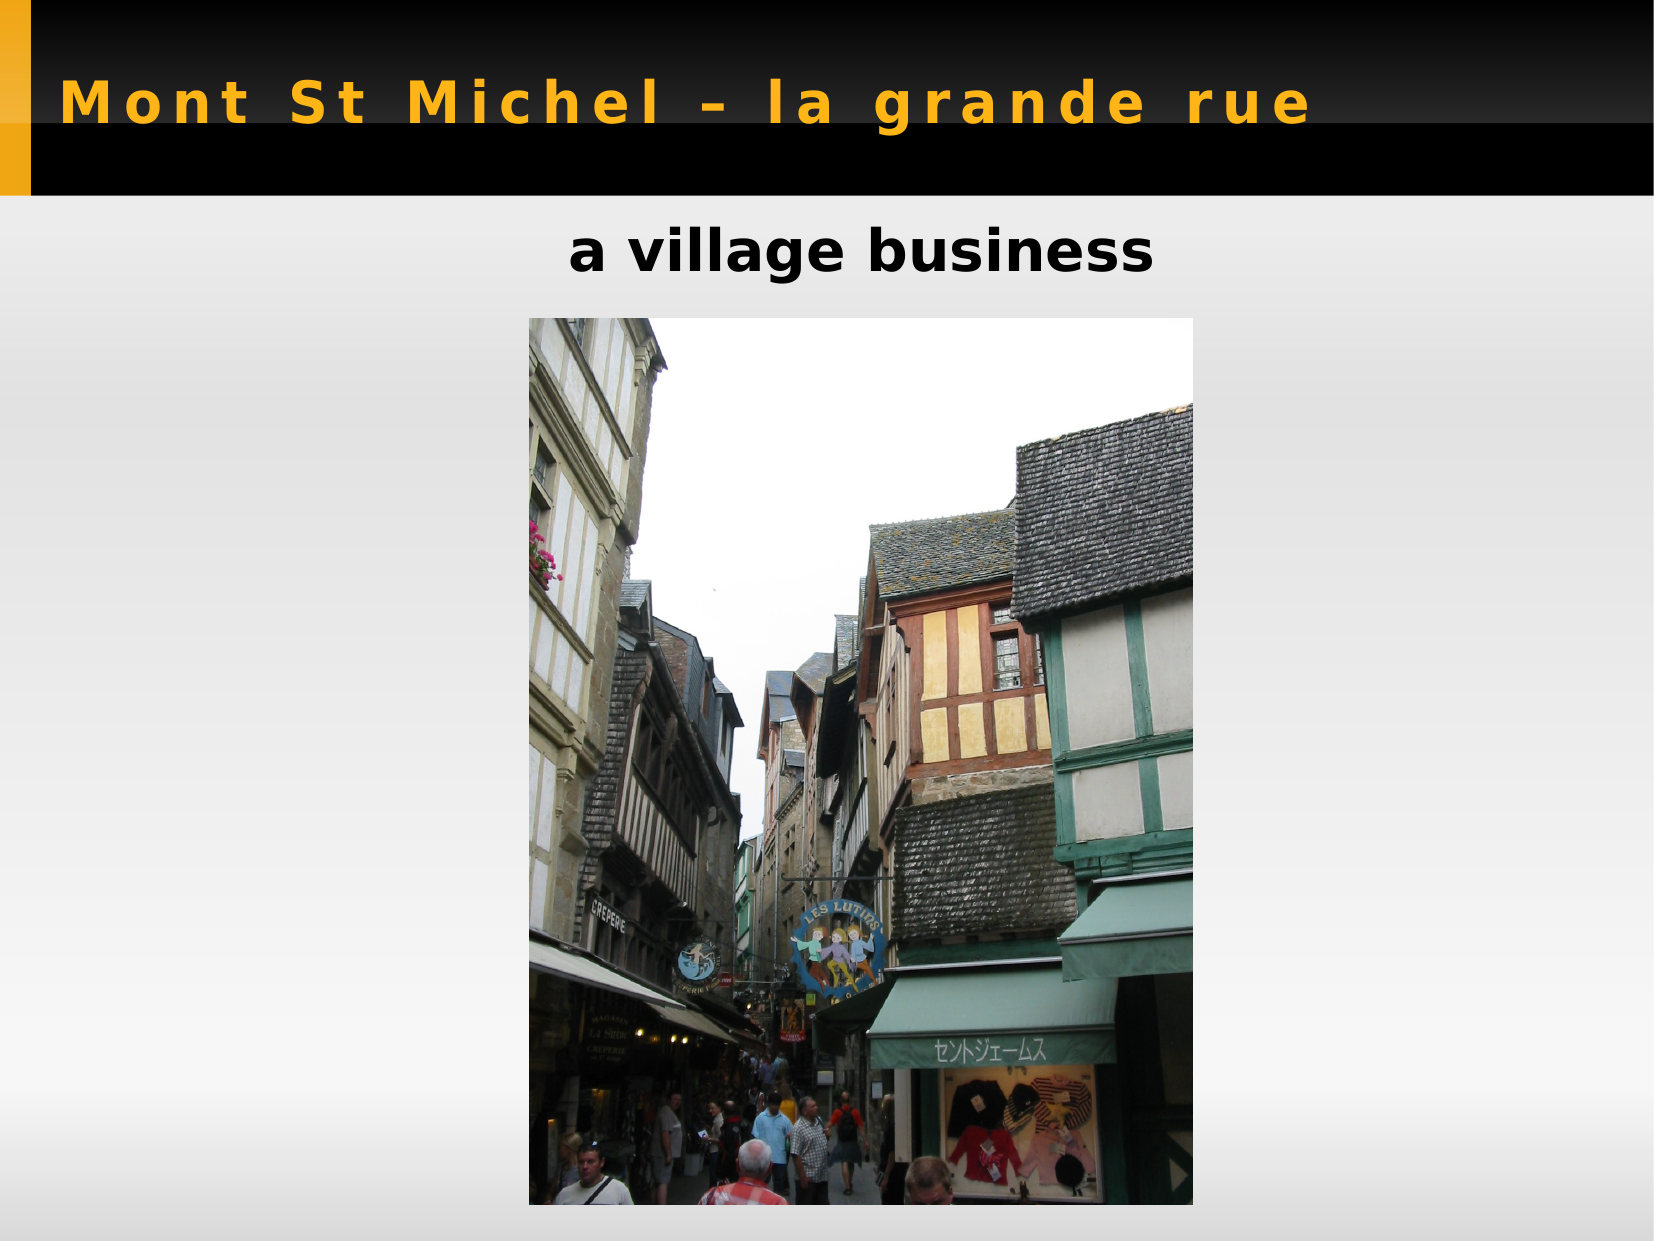

# Mont St Michel – la grande rue
a village business